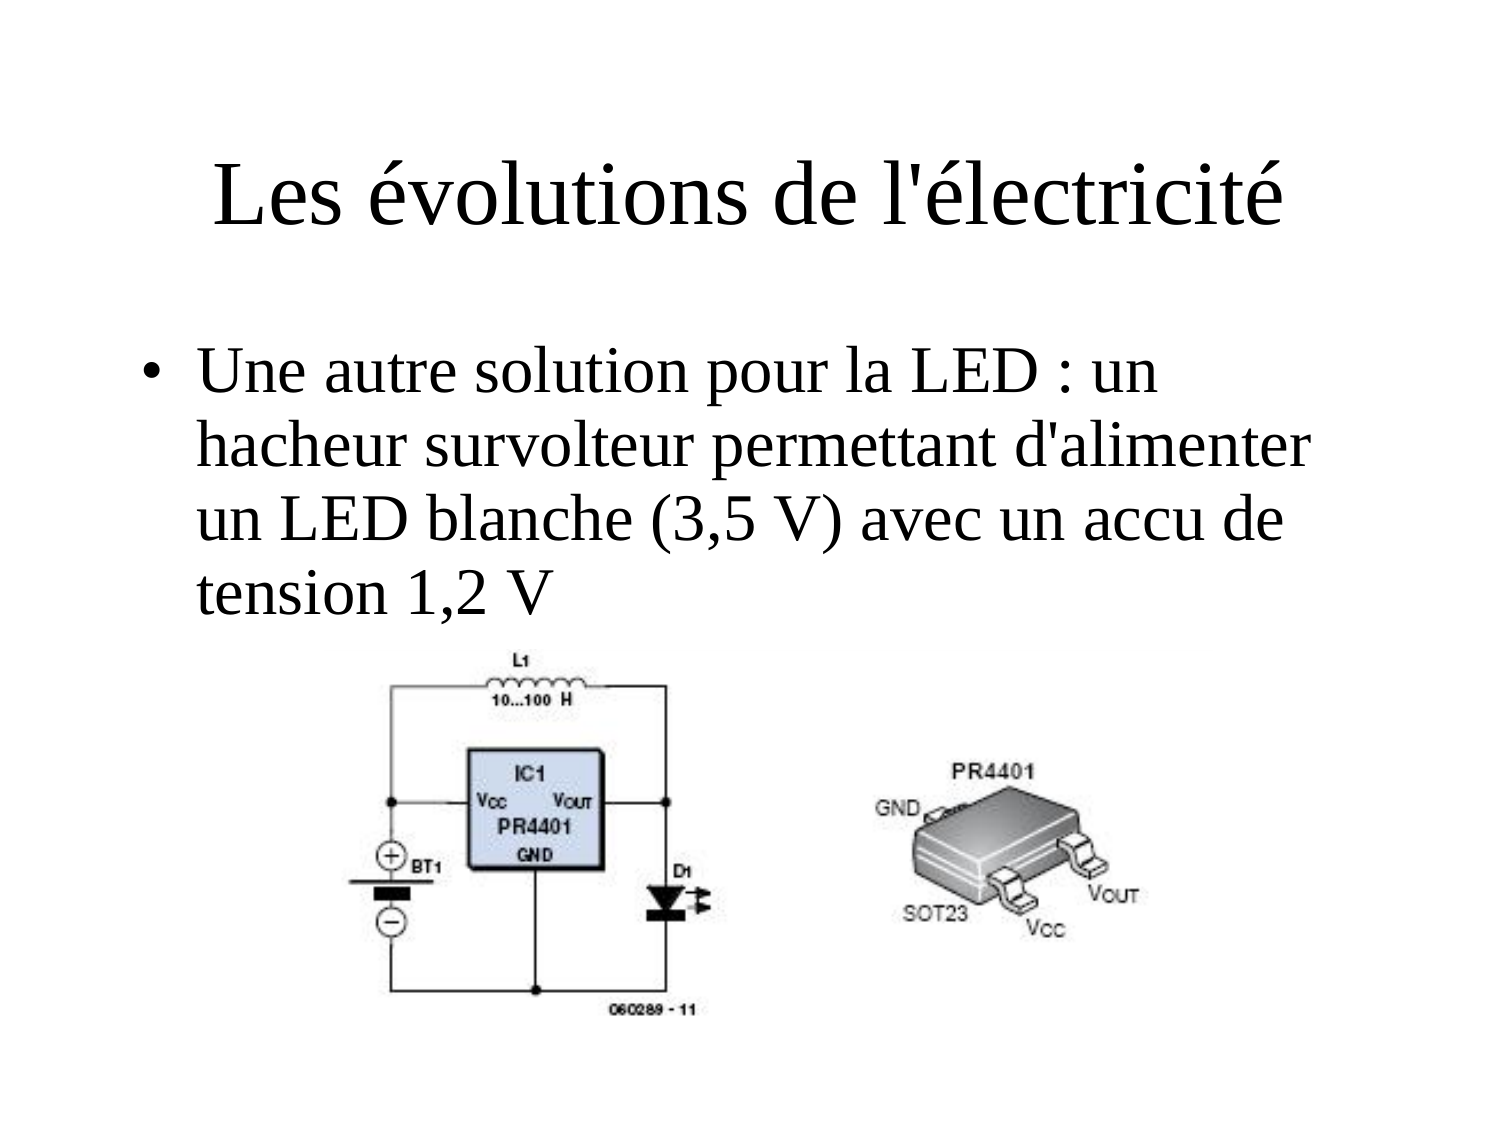

# Les évolutions de l'électricité
Une autre solution pour la LED : un hacheur survolteur permettant d'alimenter un LED blanche (3,5 V) avec un accu de tension 1,2 V